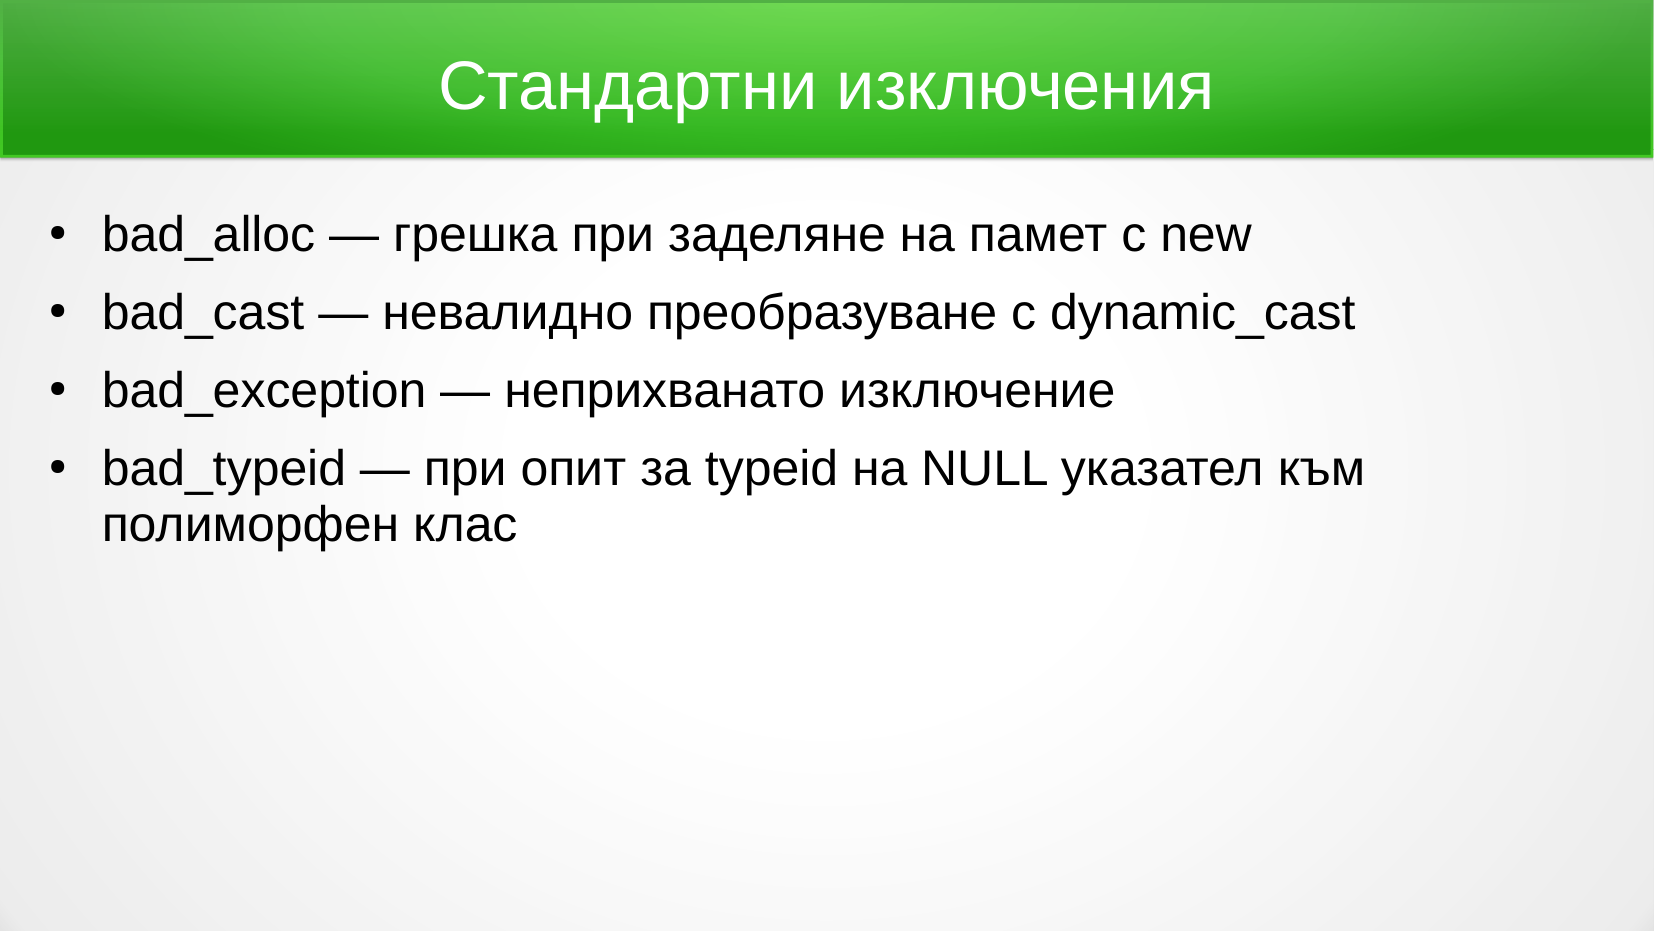

# Стандартни изключения
bad_alloc — грешка при заделяне на памет с new
bad_cast — невалидно преобразуване с dynamic_cast
bad_exception — неприхванато изключение
bad_typeid — при опит за typeid на NULL указател към полиморфен клас